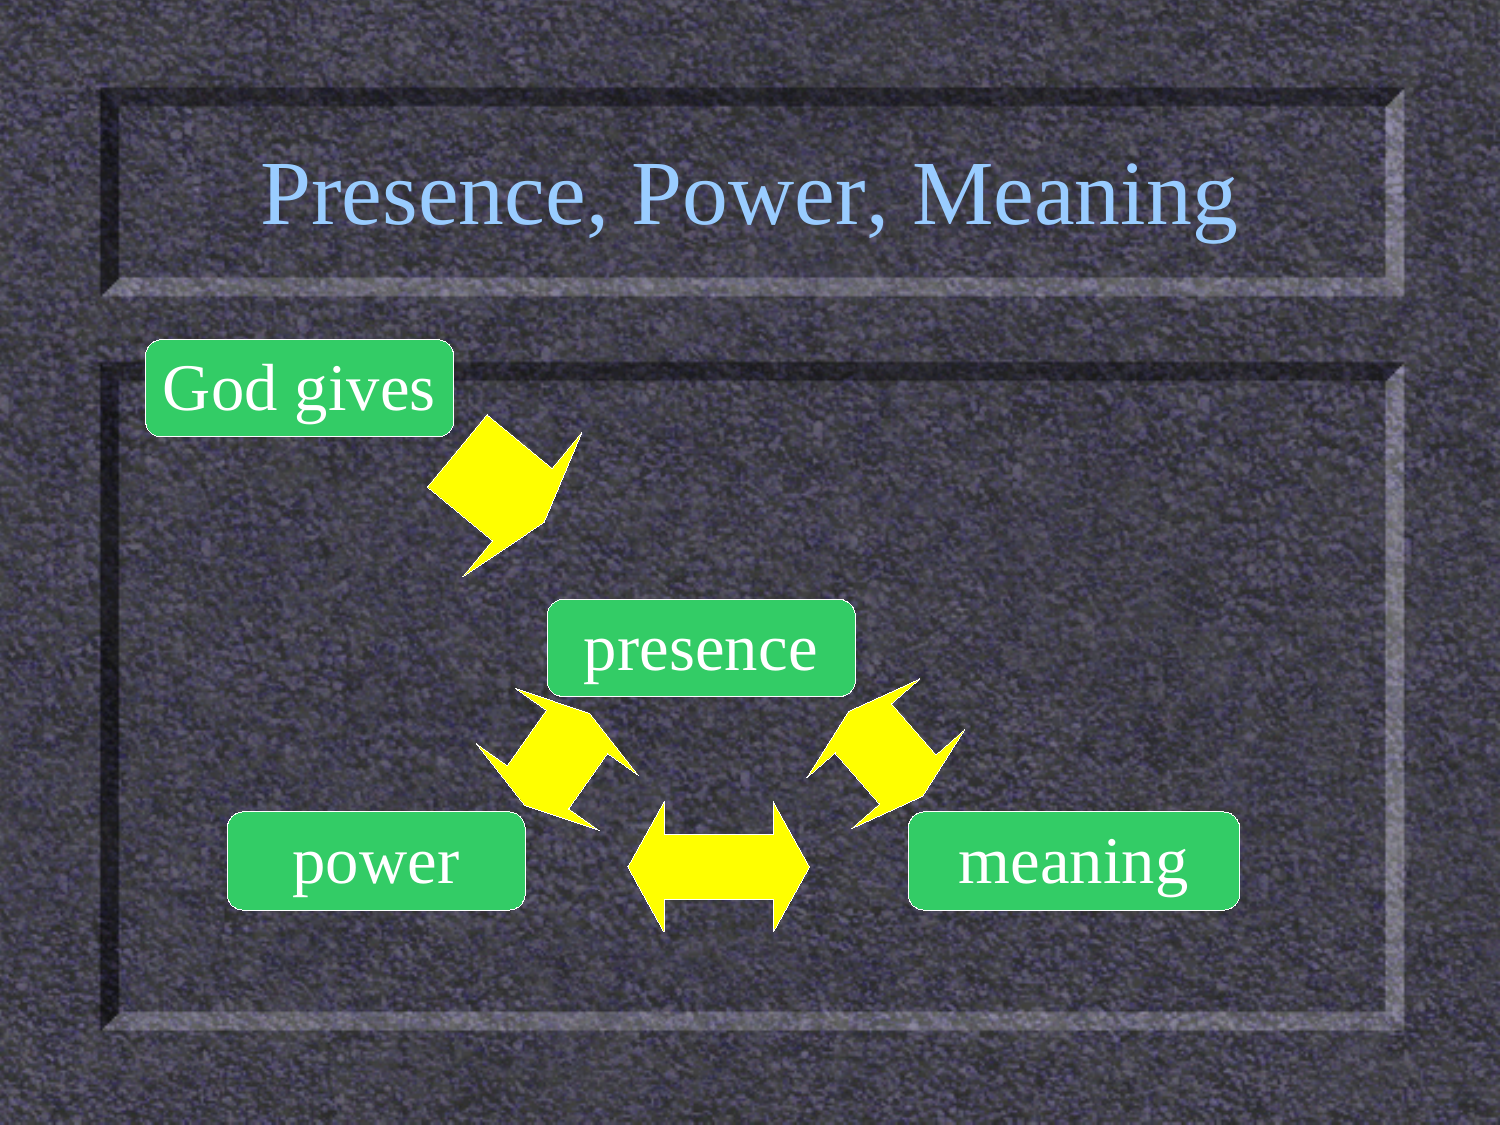

# Presence, Power, Meaning
God gives
presence
power
meaning